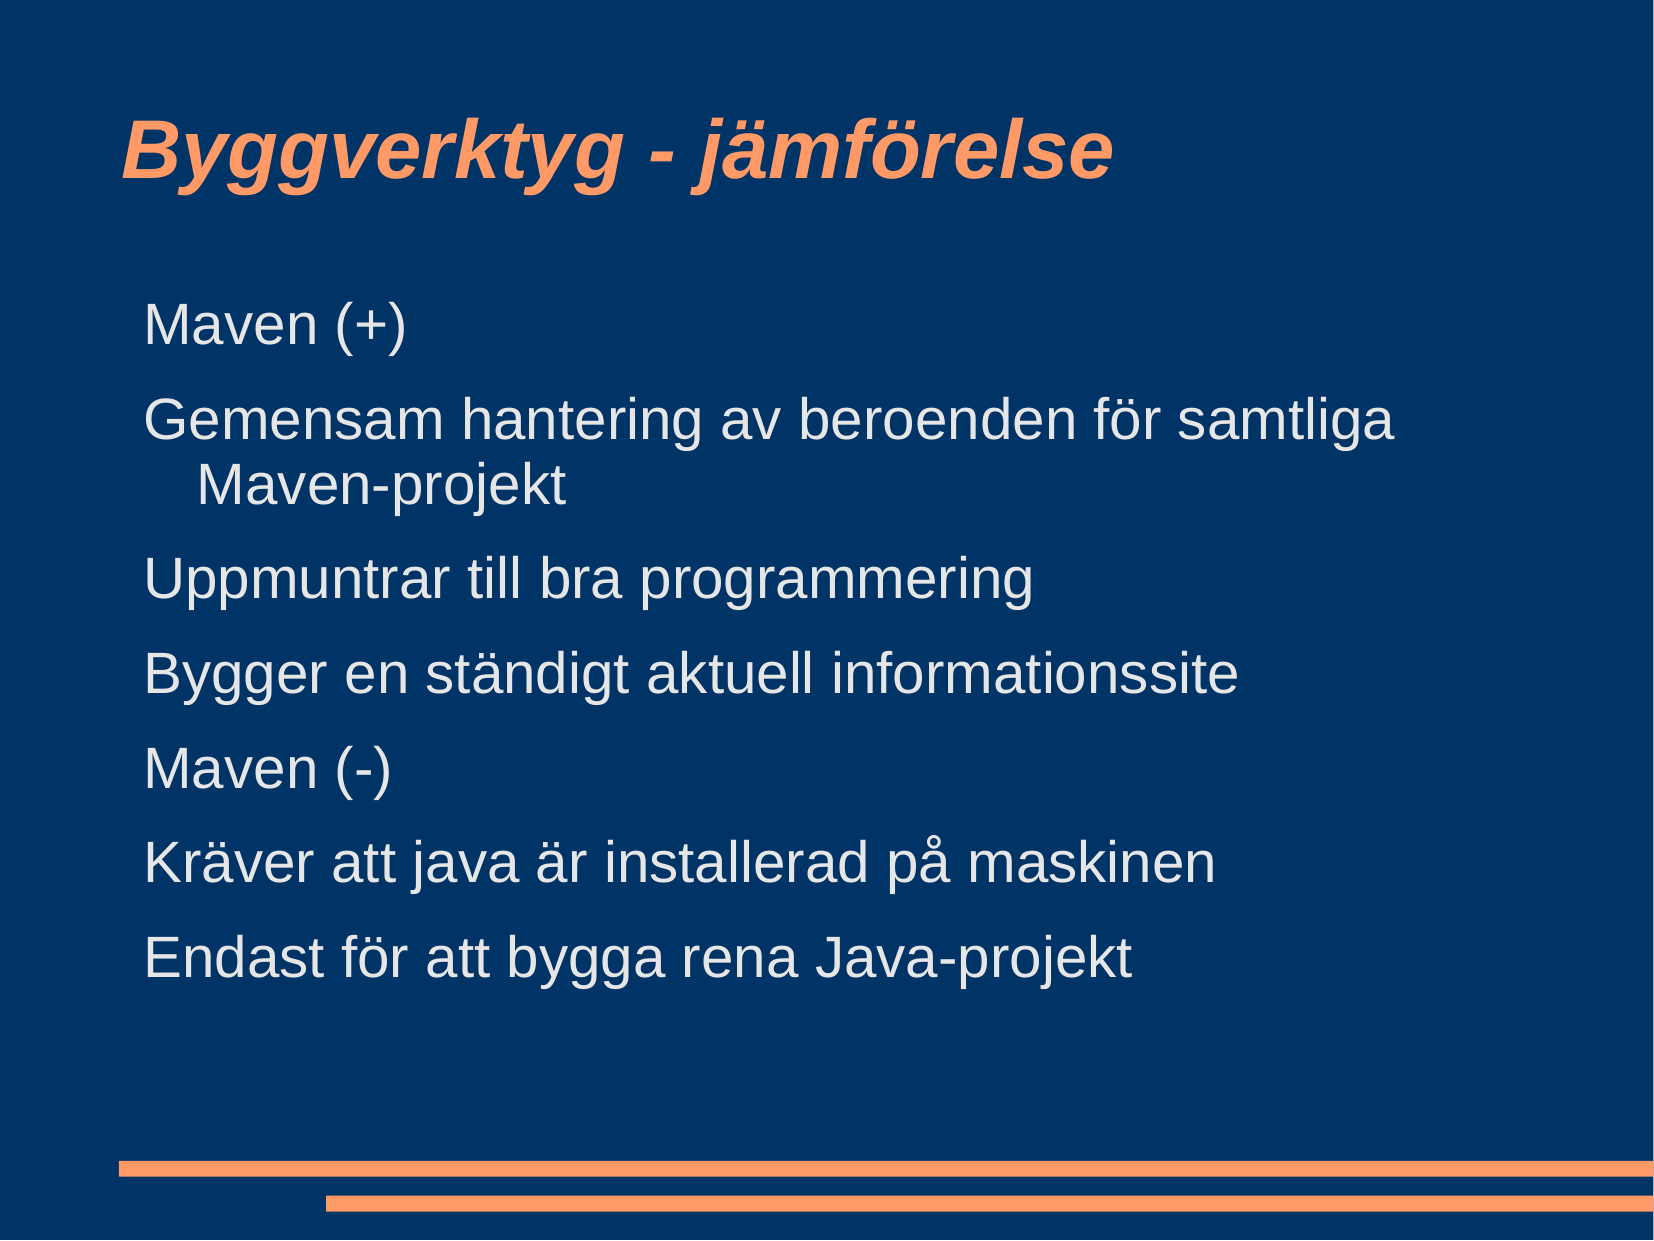

# Byggverktyg - jämförelse
Maven (+)
Gemensam hantering av beroenden för samtliga Maven-projekt
Uppmuntrar till bra programmering
Bygger en ständigt aktuell informationssite
Maven (-)
Kräver att java är installerad på maskinen
Endast för att bygga rena Java-projekt